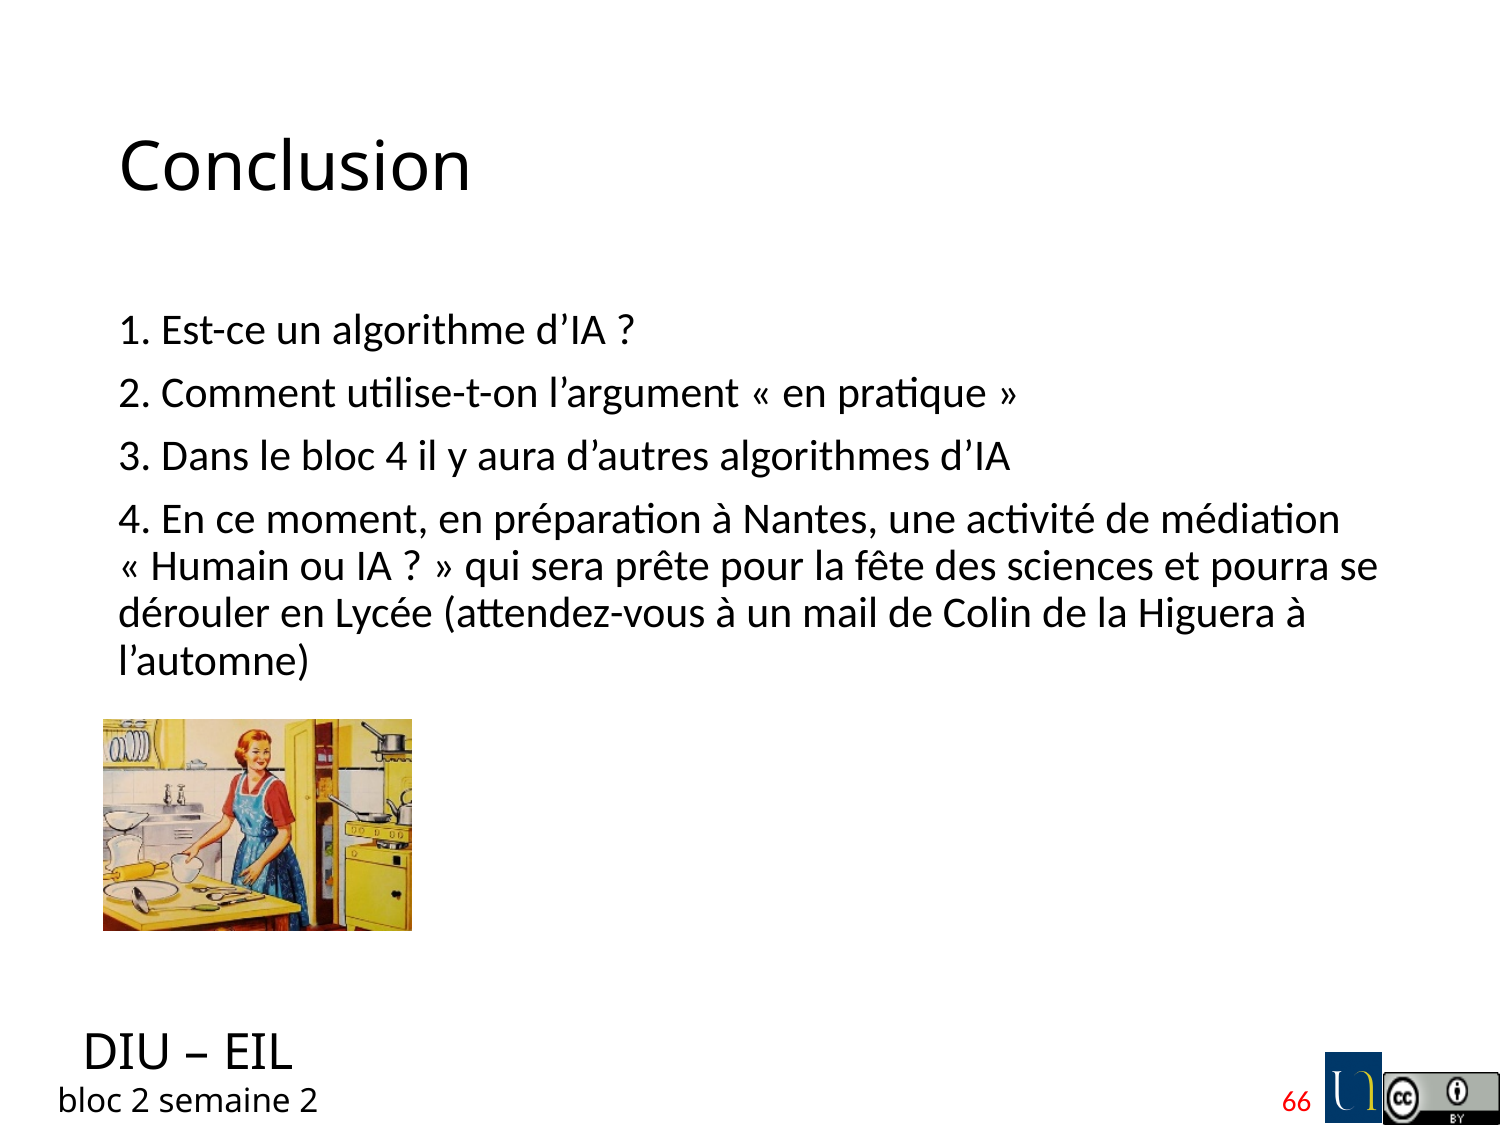

# Conclusion
1. Est-ce un algorithme d’IA ?
2. Comment utilise-t-on l’argument « en pratique »
3. Dans le bloc 4 il y aura d’autres algorithmes d’IA
4. En ce moment, en préparation à Nantes, une activité de médiation « Humain ou IA ? » qui sera prête pour la fête des sciences et pourra se dérouler en Lycée (attendez-vous à un mail de Colin de la Higuera à l’automne)